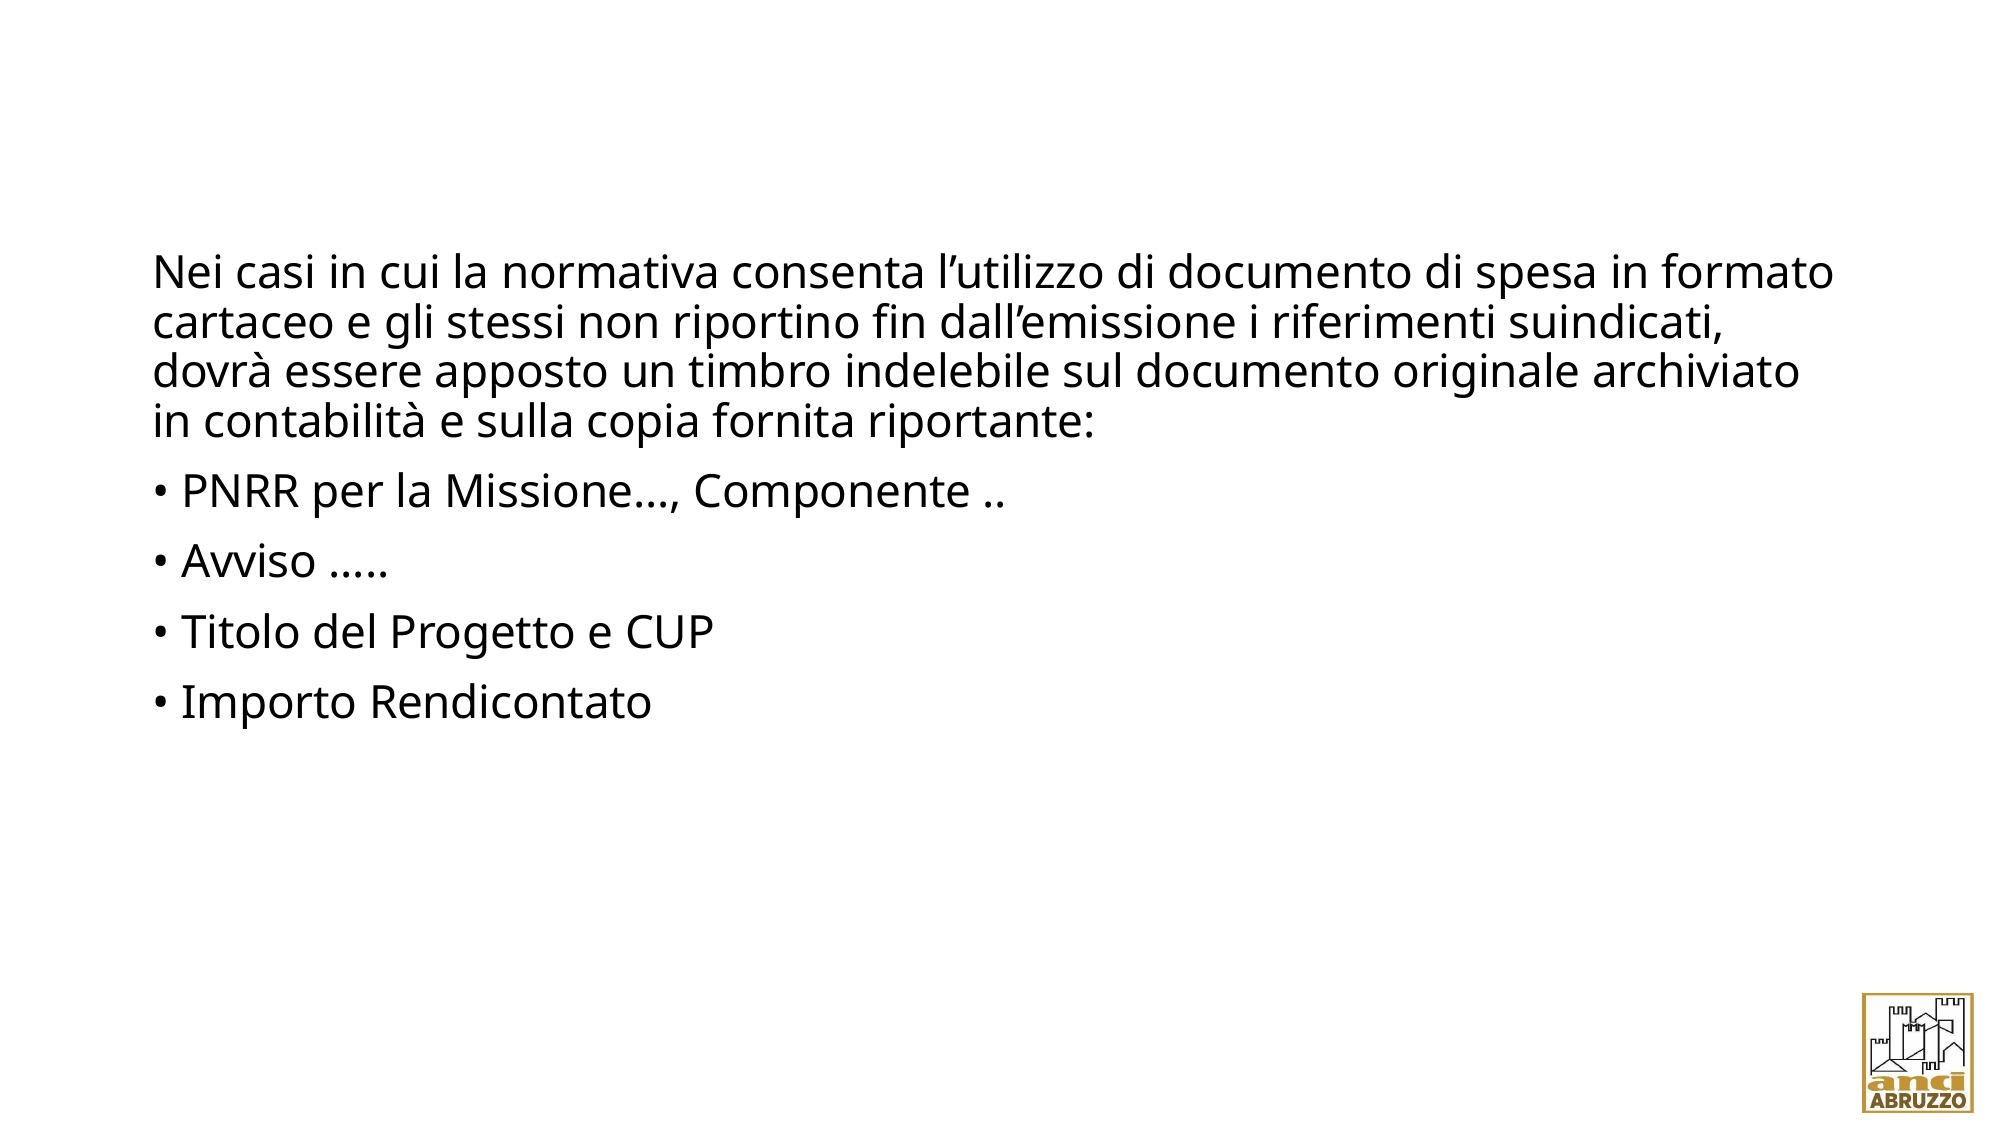

# Nei casi in cui la normativa consenta l’utilizzo di documento di spesa in formato cartaceo e gli stessi non riportino fin dall’emissione i riferimenti suindicati, dovrà essere apposto un timbro indelebile sul documento originale archiviato in contabilità e sulla copia fornita riportante:
• PNRR per la Missione…, Componente ..
• Avviso …..
• Titolo del Progetto e CUP
• Importo Rendicontato